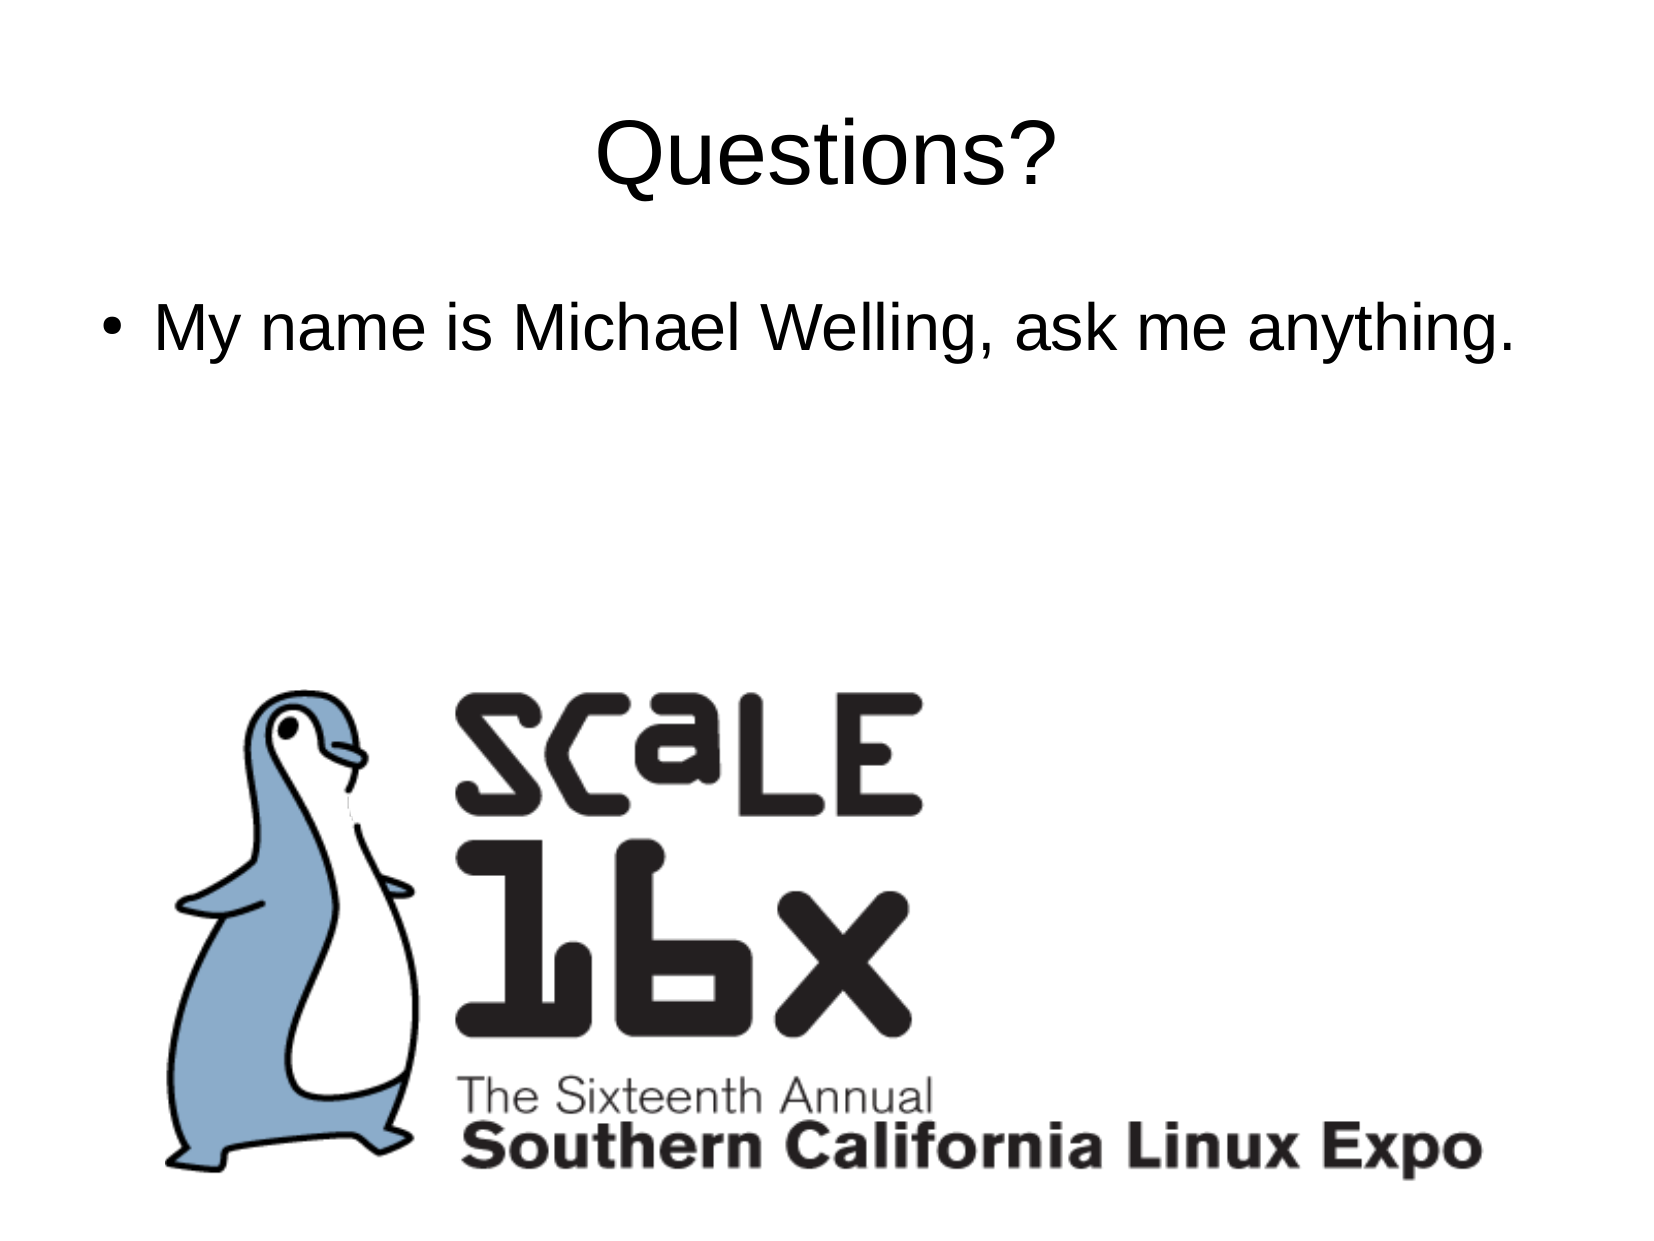

# Questions?
My name is Michael Welling, ask me anything.